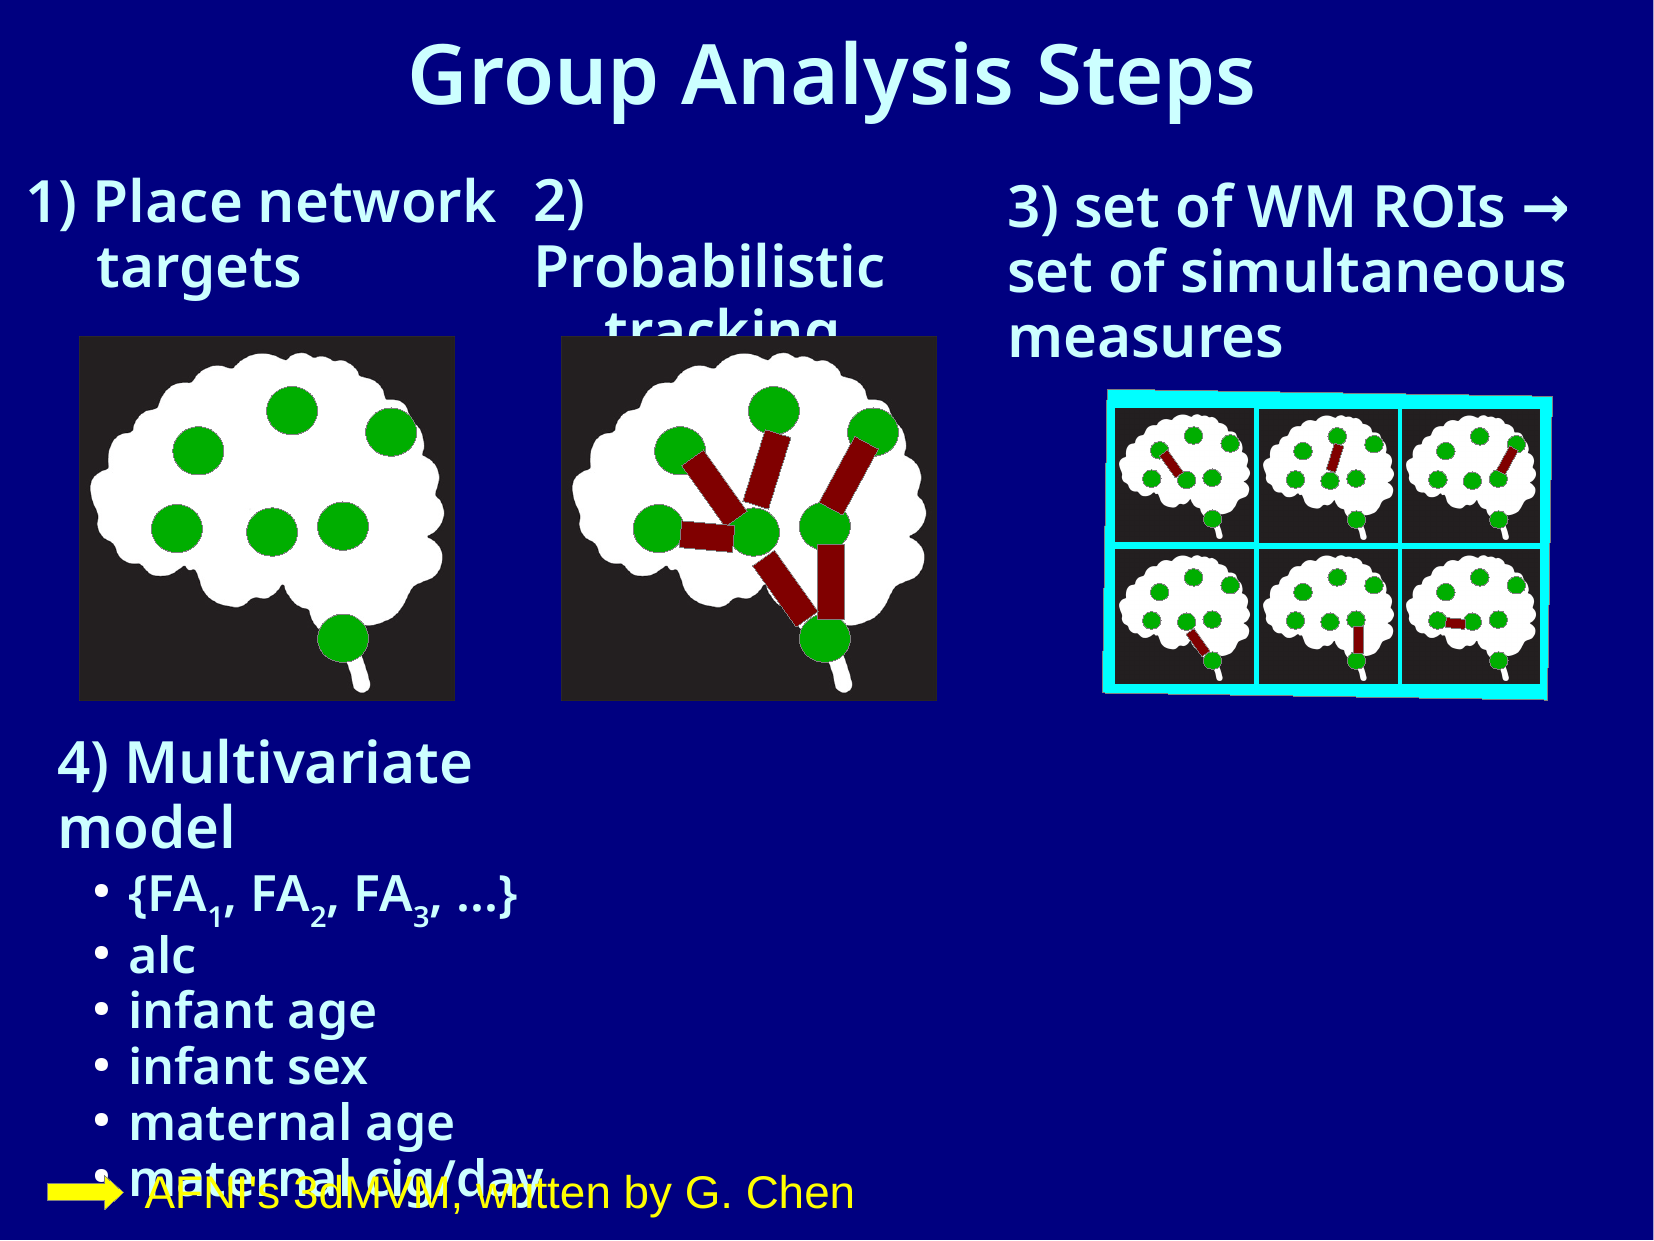

# Group Analysis Steps
1) Place network
targets
2) Probabilistic
tracking
3) set of WM ROIs →
set of simultaneous measures
4) Multivariate model
{FA1, FA2, FA3, ...}
alc
infant age
infant sex
maternal age
maternal cig/day
Summation:
wide brain coverage
AFNI's 3dMVM, written by G. Chen